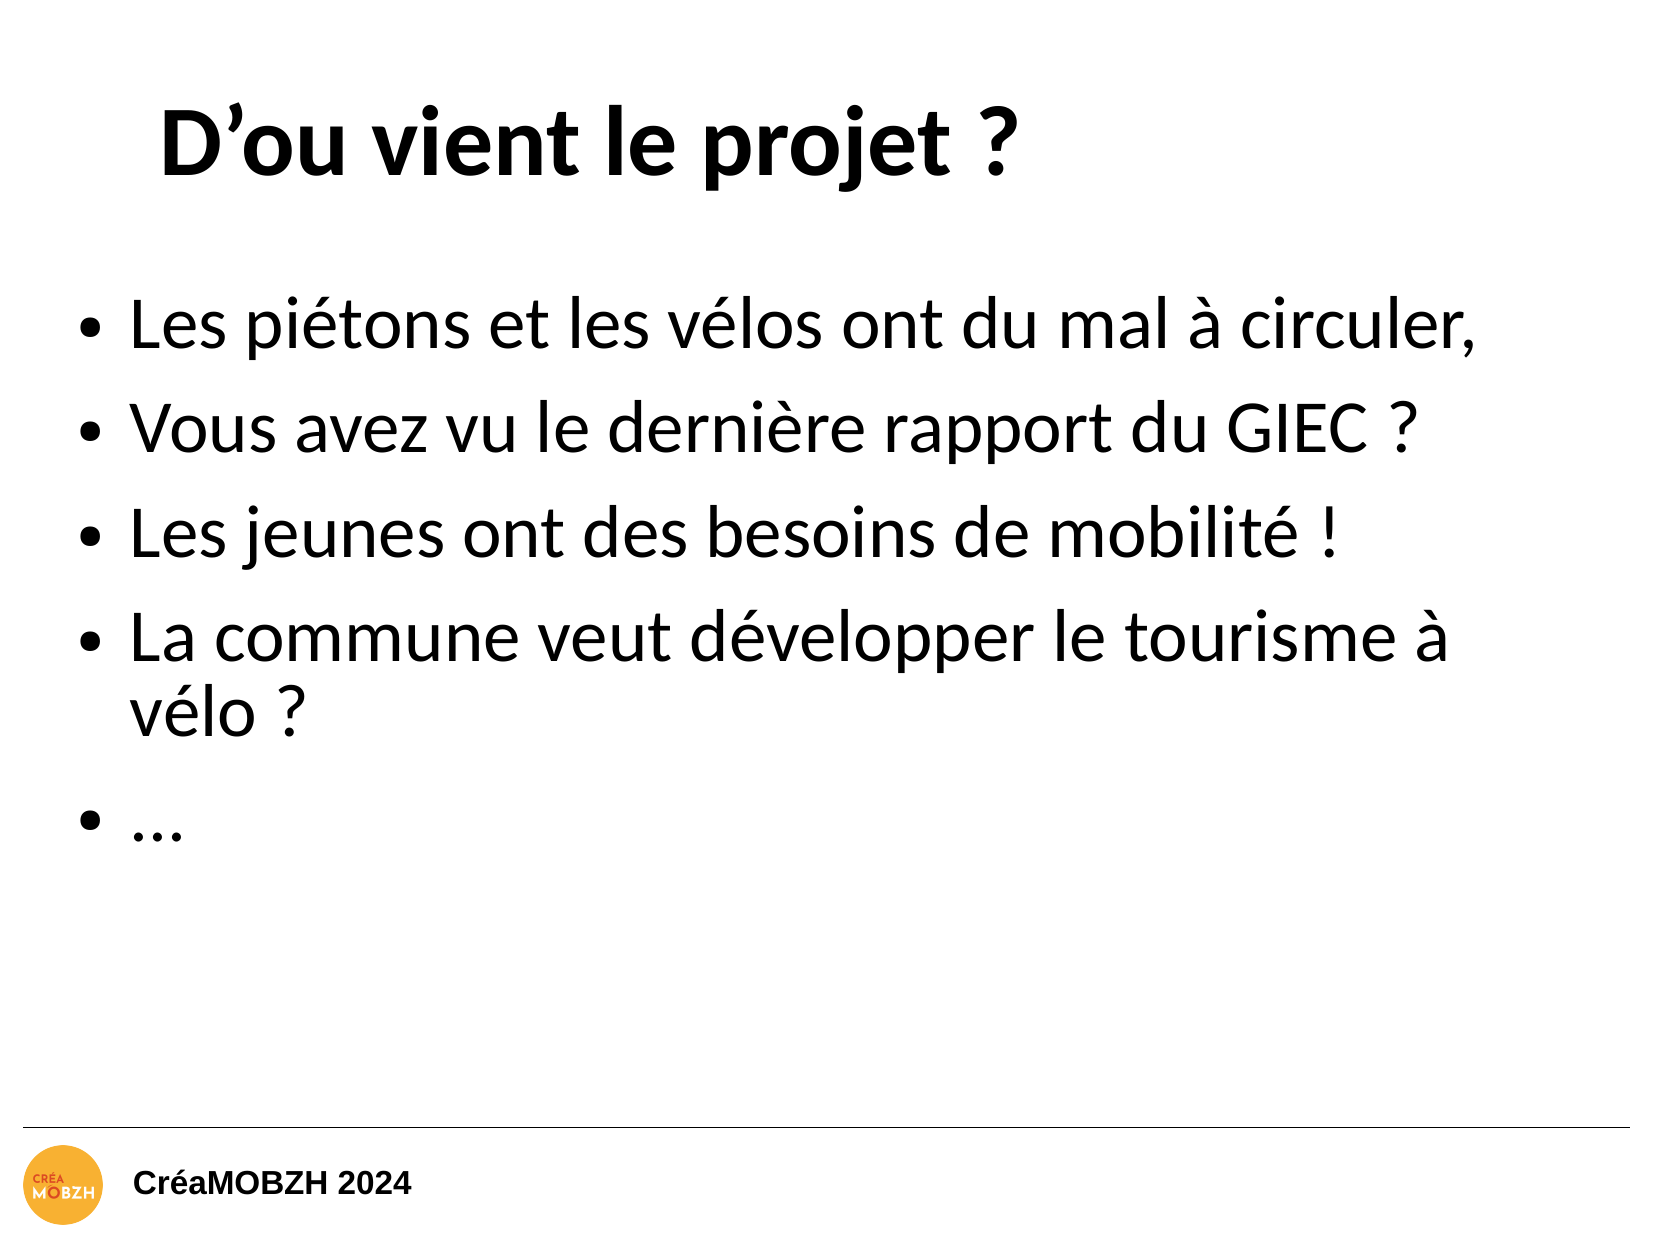

# D’ou vient le projet ?
Les piétons et les vélos ont du mal à circuler,
Vous avez vu le dernière rapport du GIEC ?
Les jeunes ont des besoins de mobilité !
La commune veut développer le tourisme à vélo ?
...
CréaMOBZH 2024